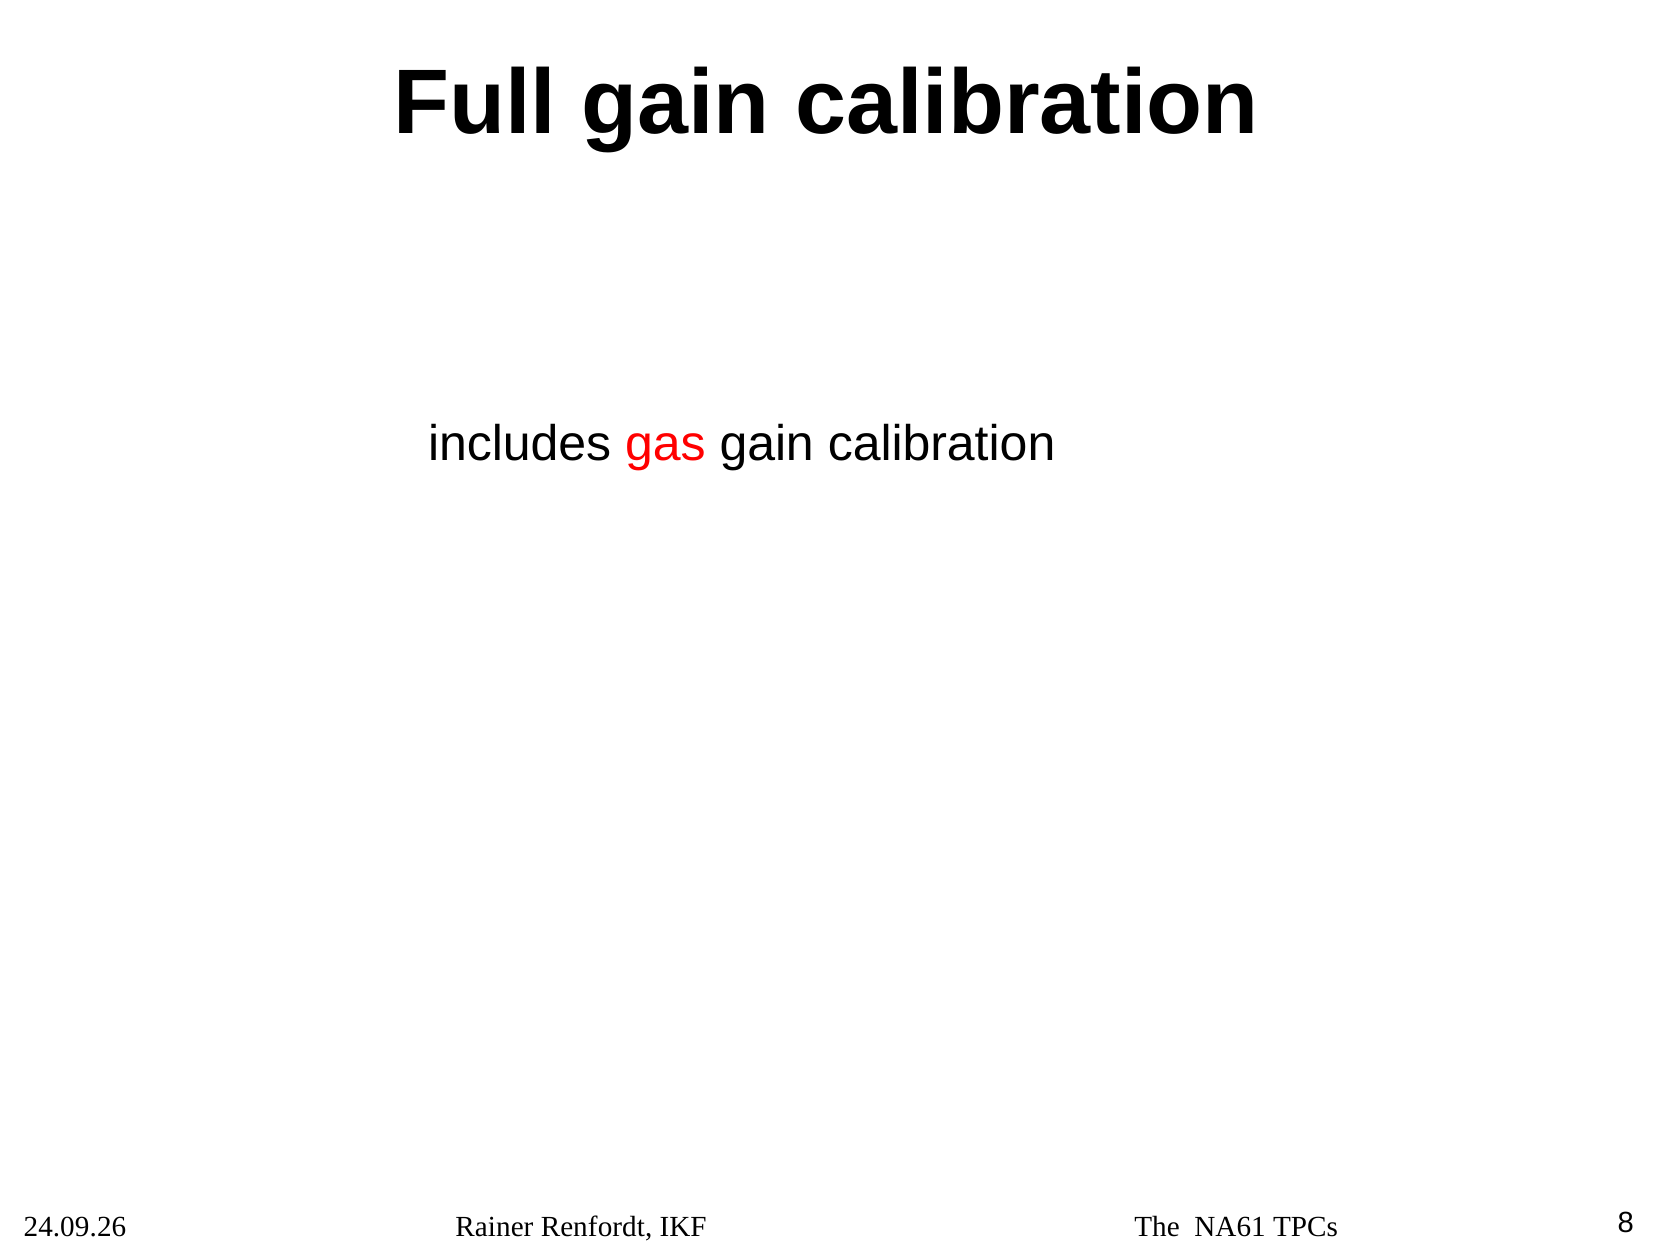

# Full gain calibration
includes gas gain calibration